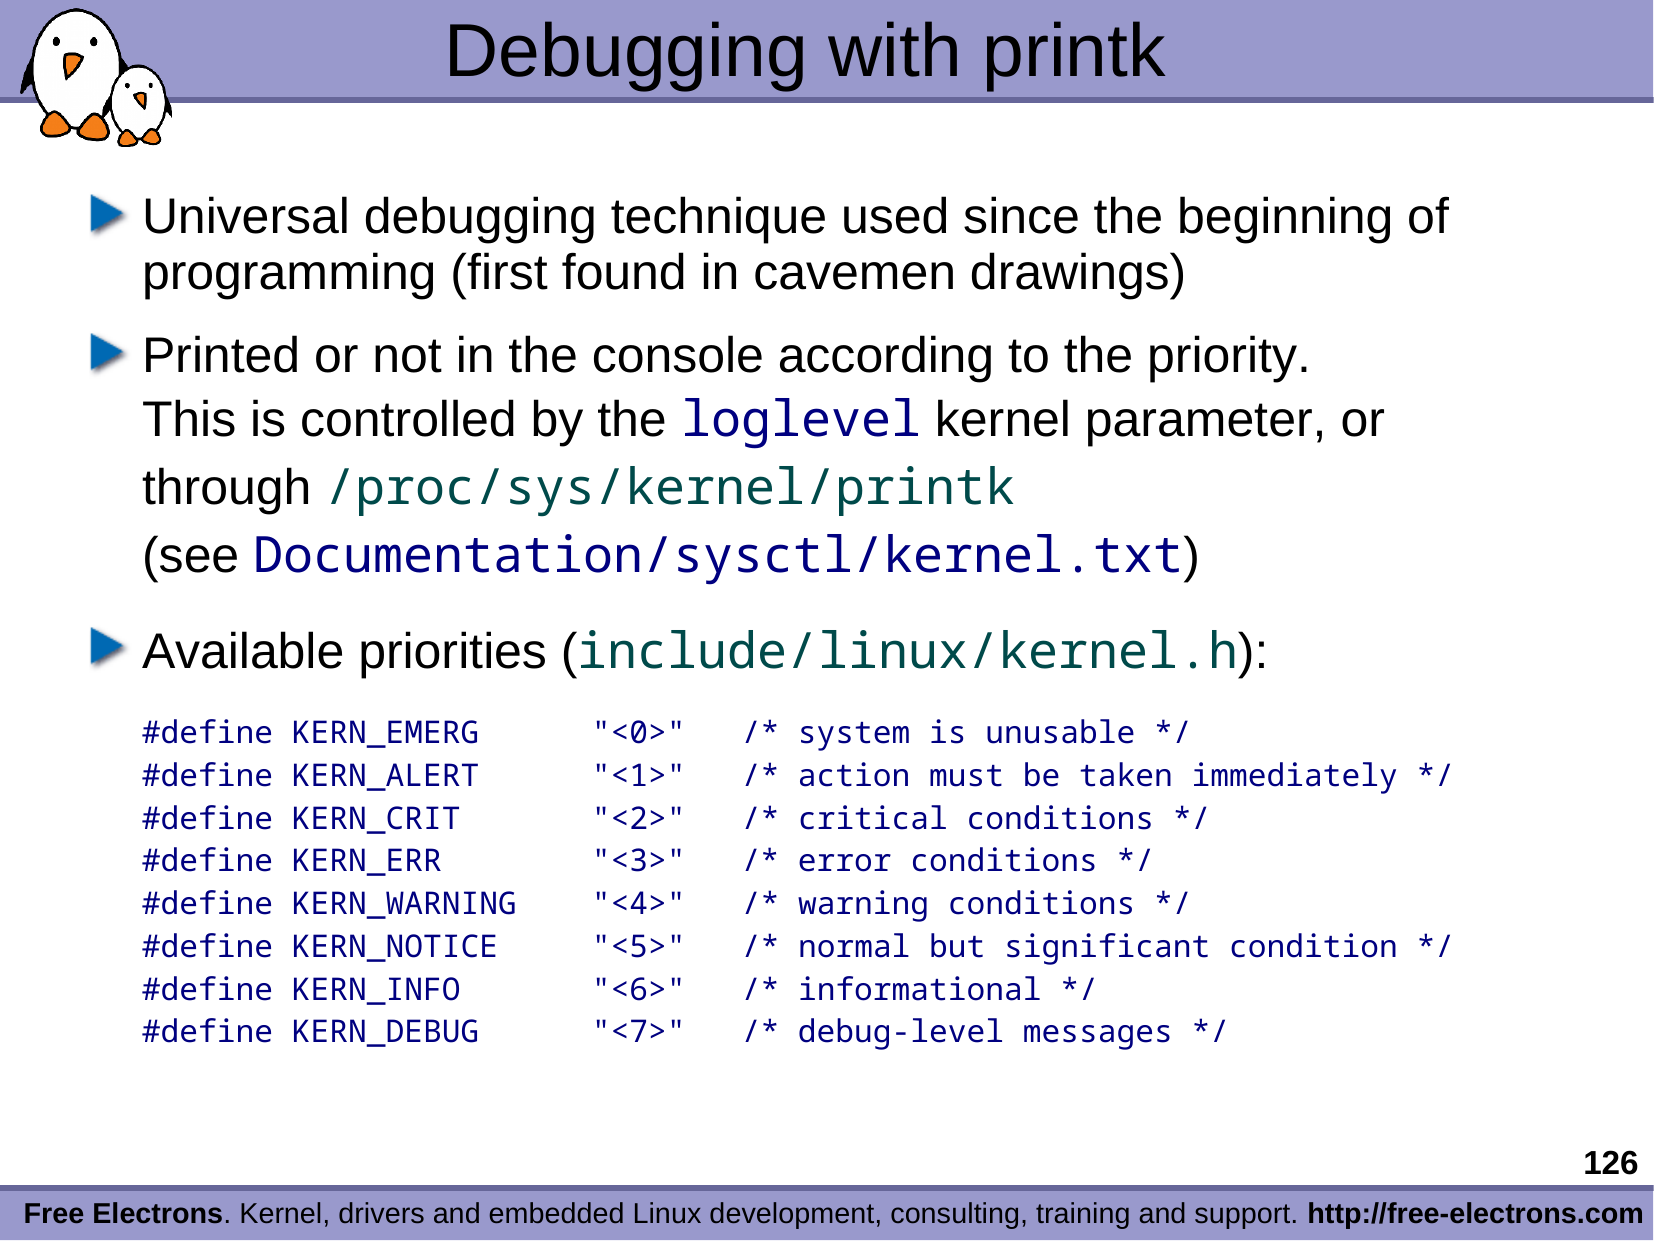

# Debugging with printk
Universal debugging technique used since the beginning of programming (first found in cavemen drawings)
Printed or not in the console according to the priority.
This is controlled by the loglevel kernel parameter, or through /proc/sys/kernel/printk
(see Documentation/sysctl/kernel.txt)
Available priorities (include/linux/kernel.h):
#define KERN_EMERG "<0>" /* system is unusable */
#define KERN_ALERT "<1>" /* action must be taken immediately */
#define KERN_CRIT "<2>" /* critical conditions */
#define KERN_ERR "<3>" /* error conditions */
#define KERN_WARNING "<4>" /* warning conditions */
#define KERN_NOTICE "<5>" /* normal but significant condition */
#define KERN_INFO "<6>" /* informational */
#define KERN_DEBUG "<7>" /* debug-level messages */